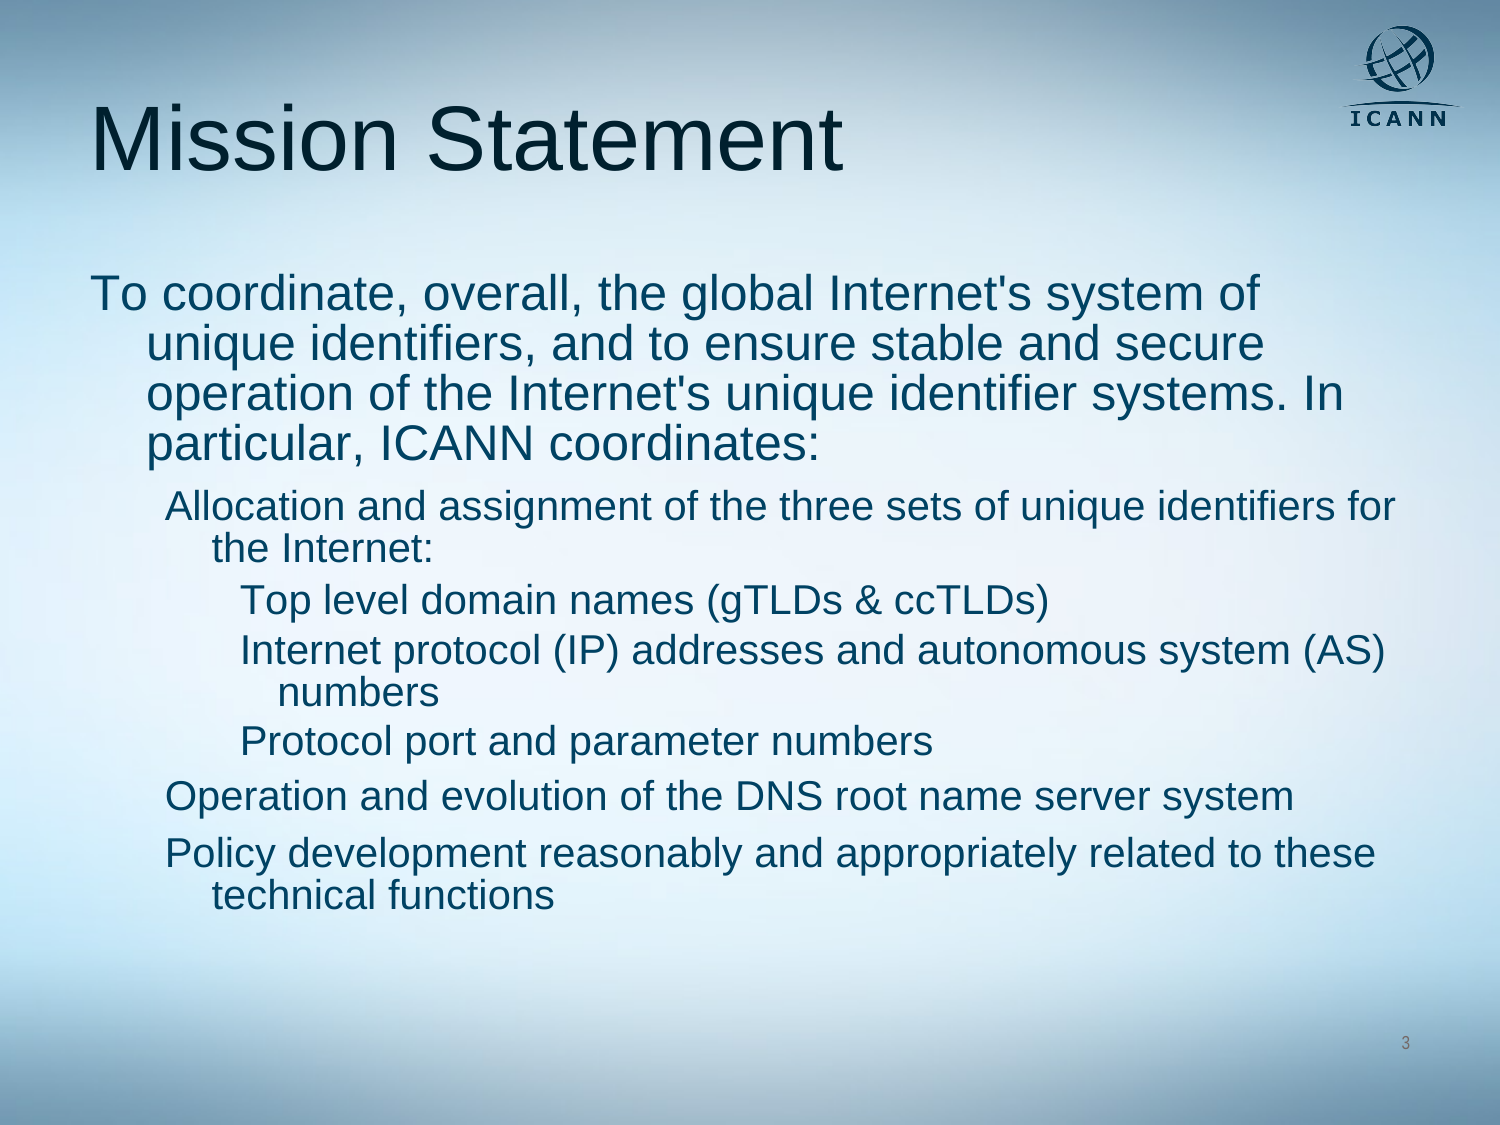

# Mission Statement
To coordinate, overall, the global Internet's system of unique identifiers, and to ensure stable and secure operation of the Internet's unique identifier systems. In particular, ICANN coordinates:
Allocation and assignment of the three sets of unique identifiers for the Internet:
Top level domain names (gTLDs & ccTLDs)
Internet protocol (IP) addresses and autonomous system (AS) numbers
Protocol port and parameter numbers
Operation and evolution of the DNS root name server system
Policy development reasonably and appropriately related to these technical functions
3